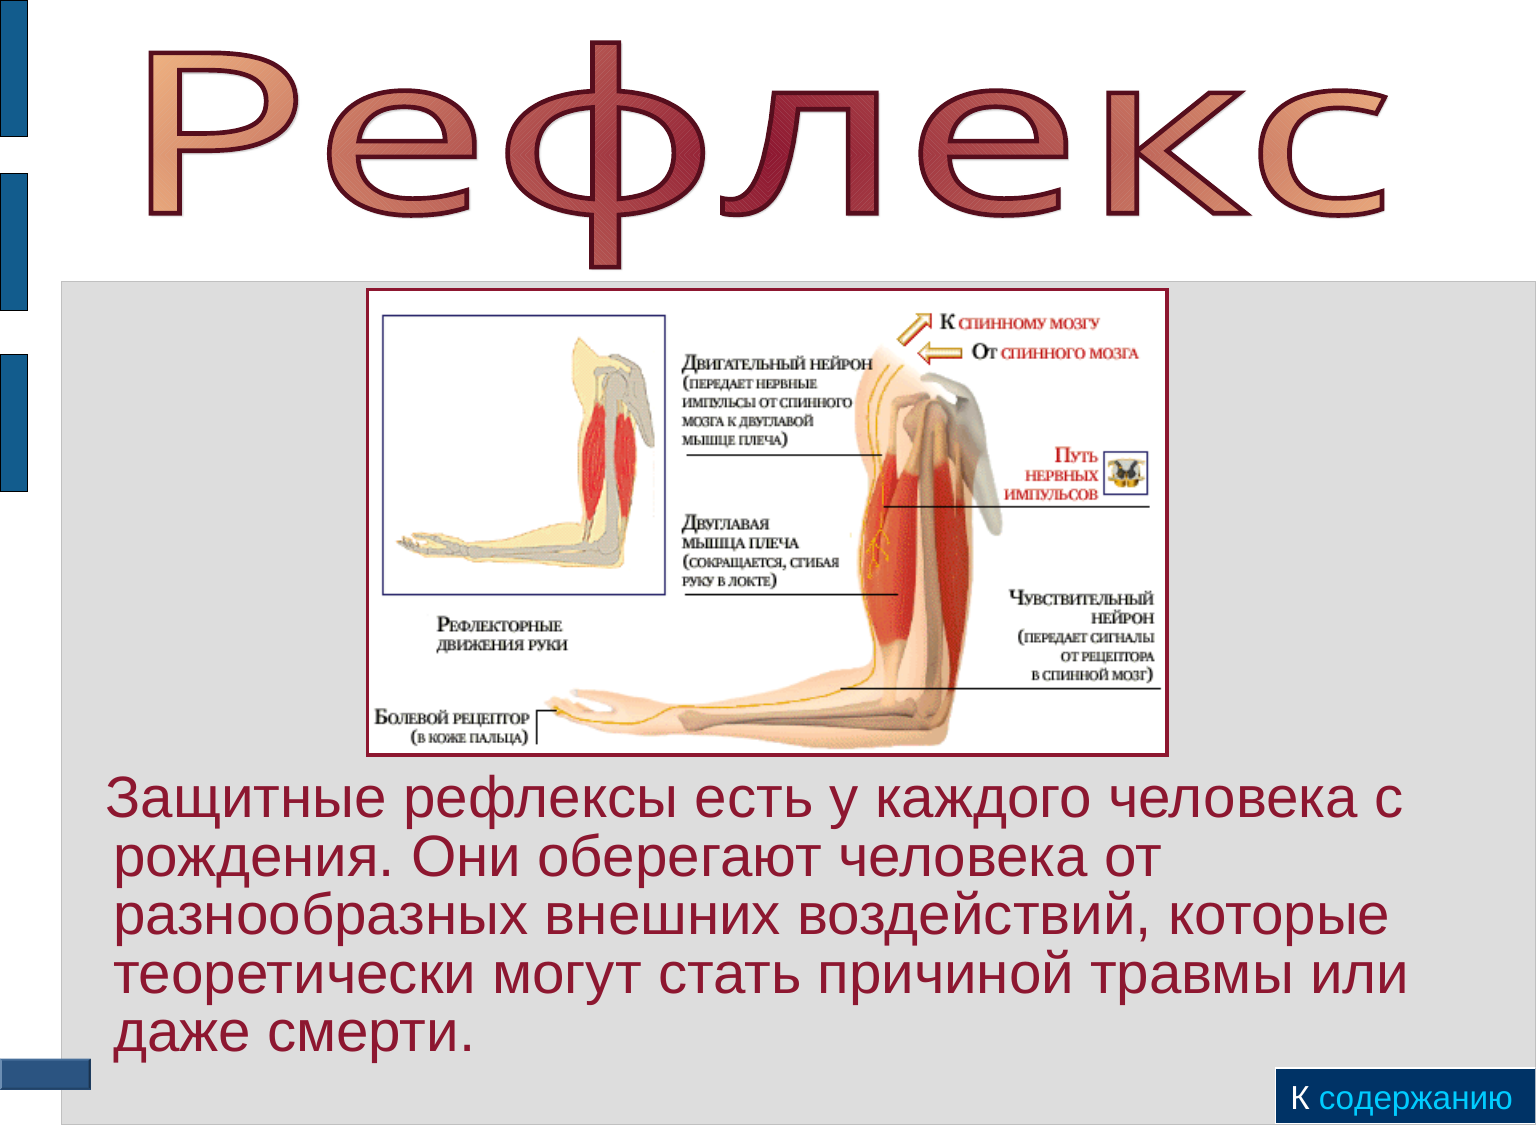

Рефлекс
# Защитные рефлексы есть у каждого человека с рождения. Они оберегают человека от разнообразных внешних воздействий, которые теоретически могут стать причиной травмы или даже смерти.
К содержанию